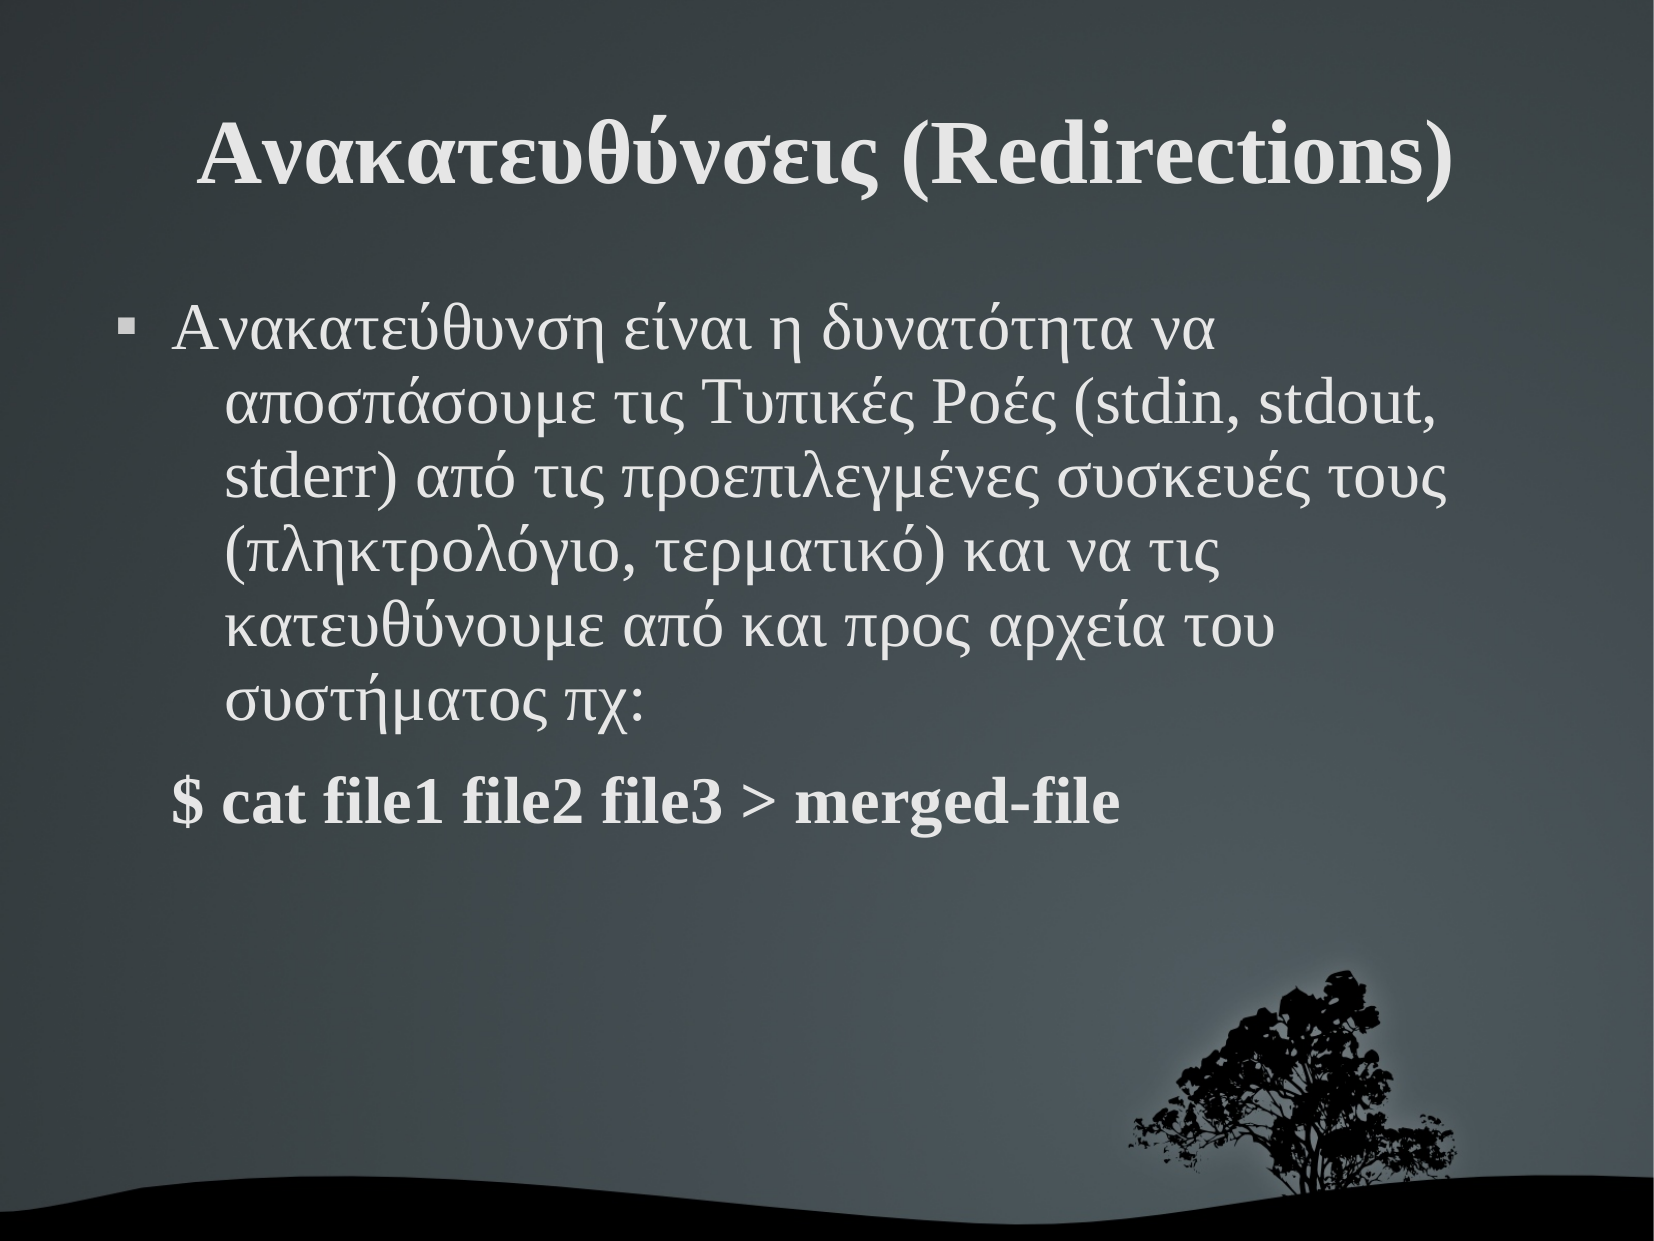

# Ανακατευθύνσεις (Redirections)
Ανακατεύθυνση είναι η δυνατότητα να αποσπάσουμε τις Τυπικές Ροές (stdin, stdout, stderr) από τις προεπιλεγμένες συσκευές τους (πληκτρολόγιο, τερματικό) και να τις κατευθύνουμε από και προς αρχεία του συστήματος πχ:
$ cat file1 file2 file3 > merged-file